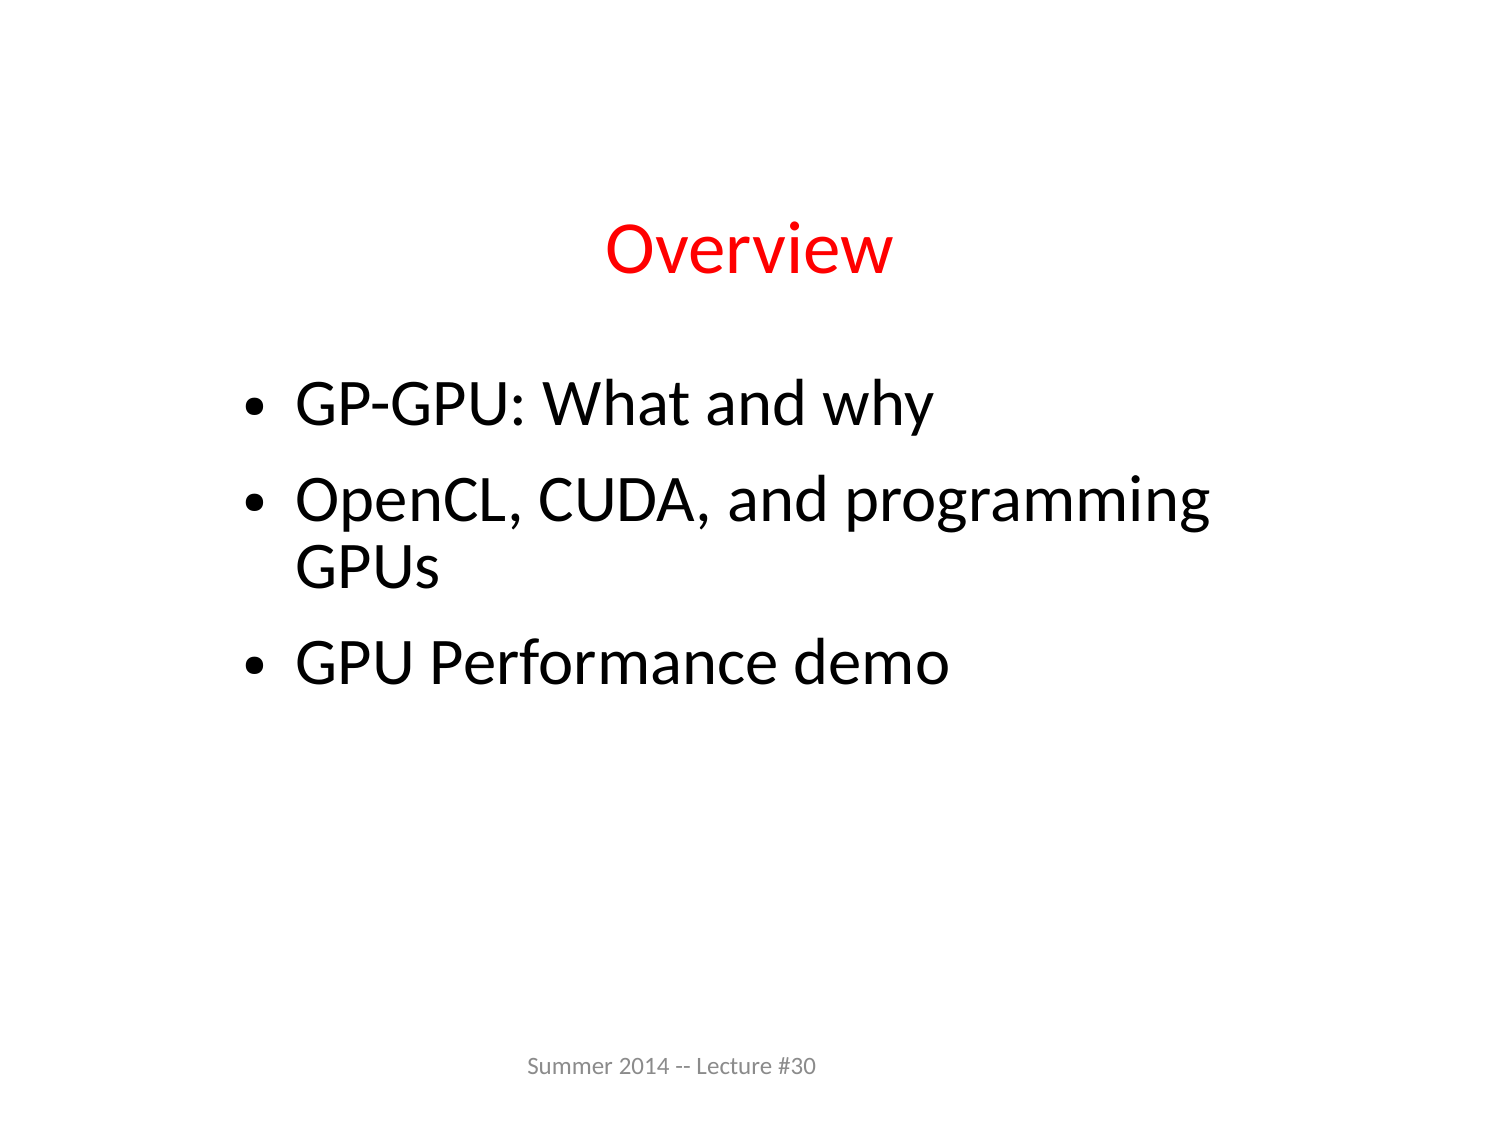

# Overview
GP-GPU: What and why
OpenCL, CUDA, and programming GPUs
GPU Performance demo